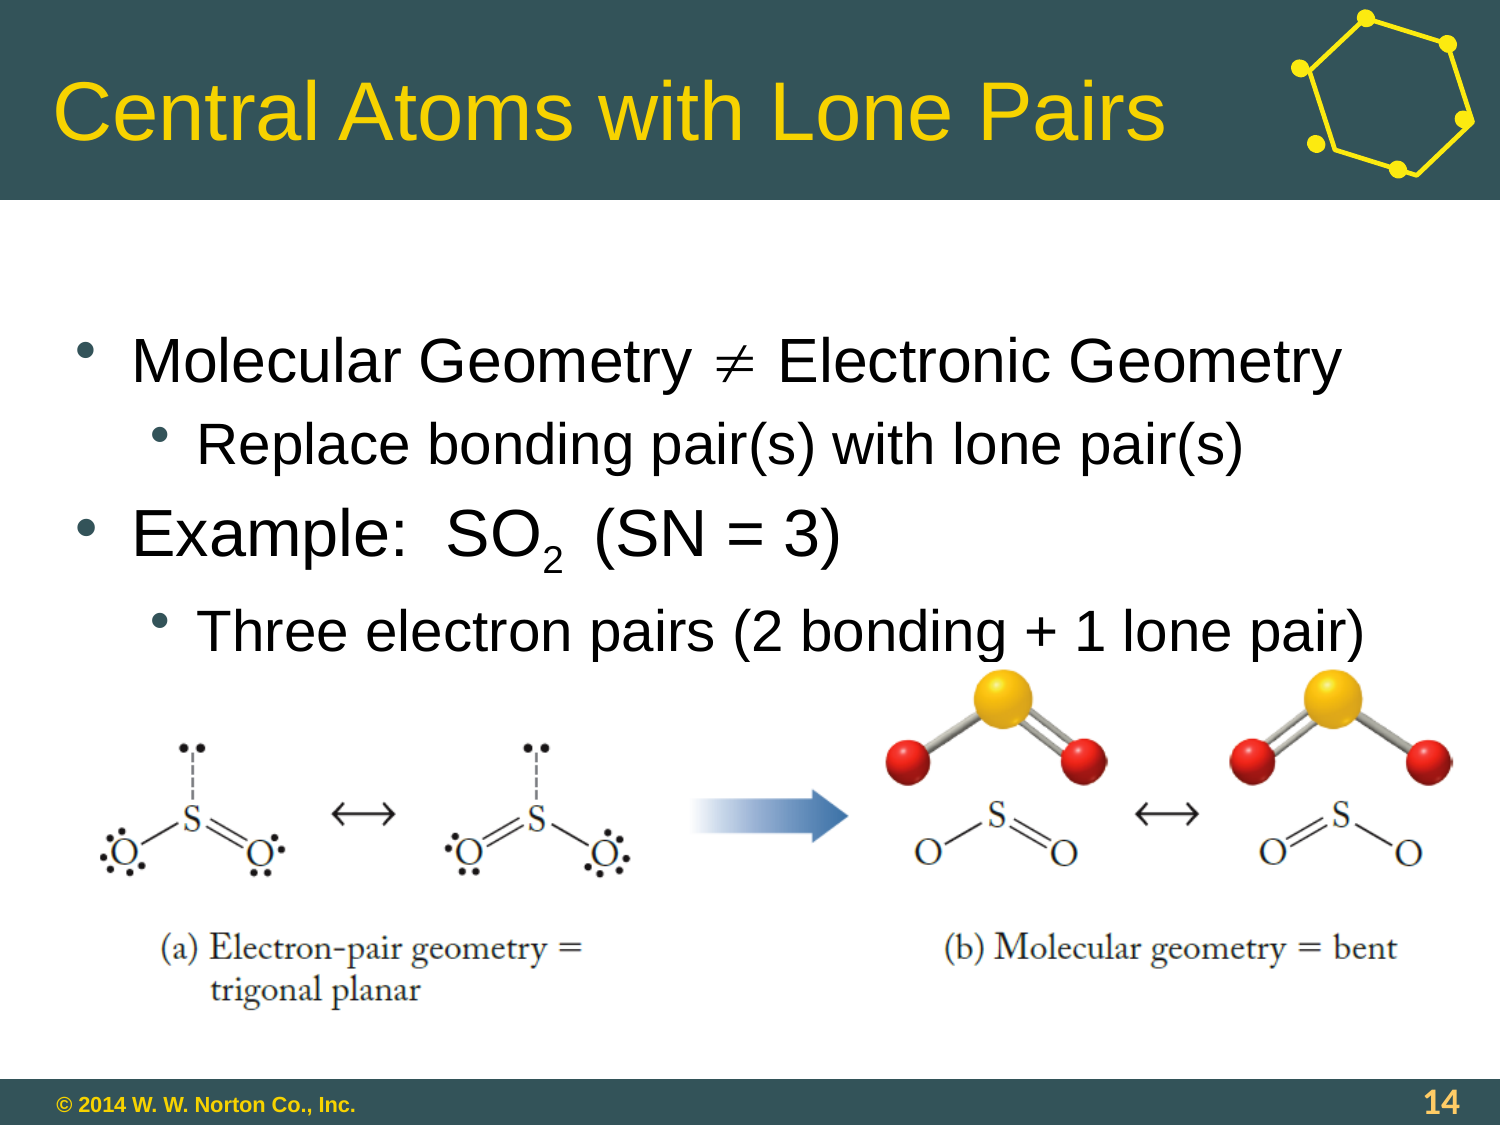

# Central Atoms with Lone Pairs
Molecular Geometry  Electronic Geometry
Replace bonding pair(s) with lone pair(s)
Example: SO2 (SN = 3)
Three electron pairs (2 bonding + 1 lone pair)